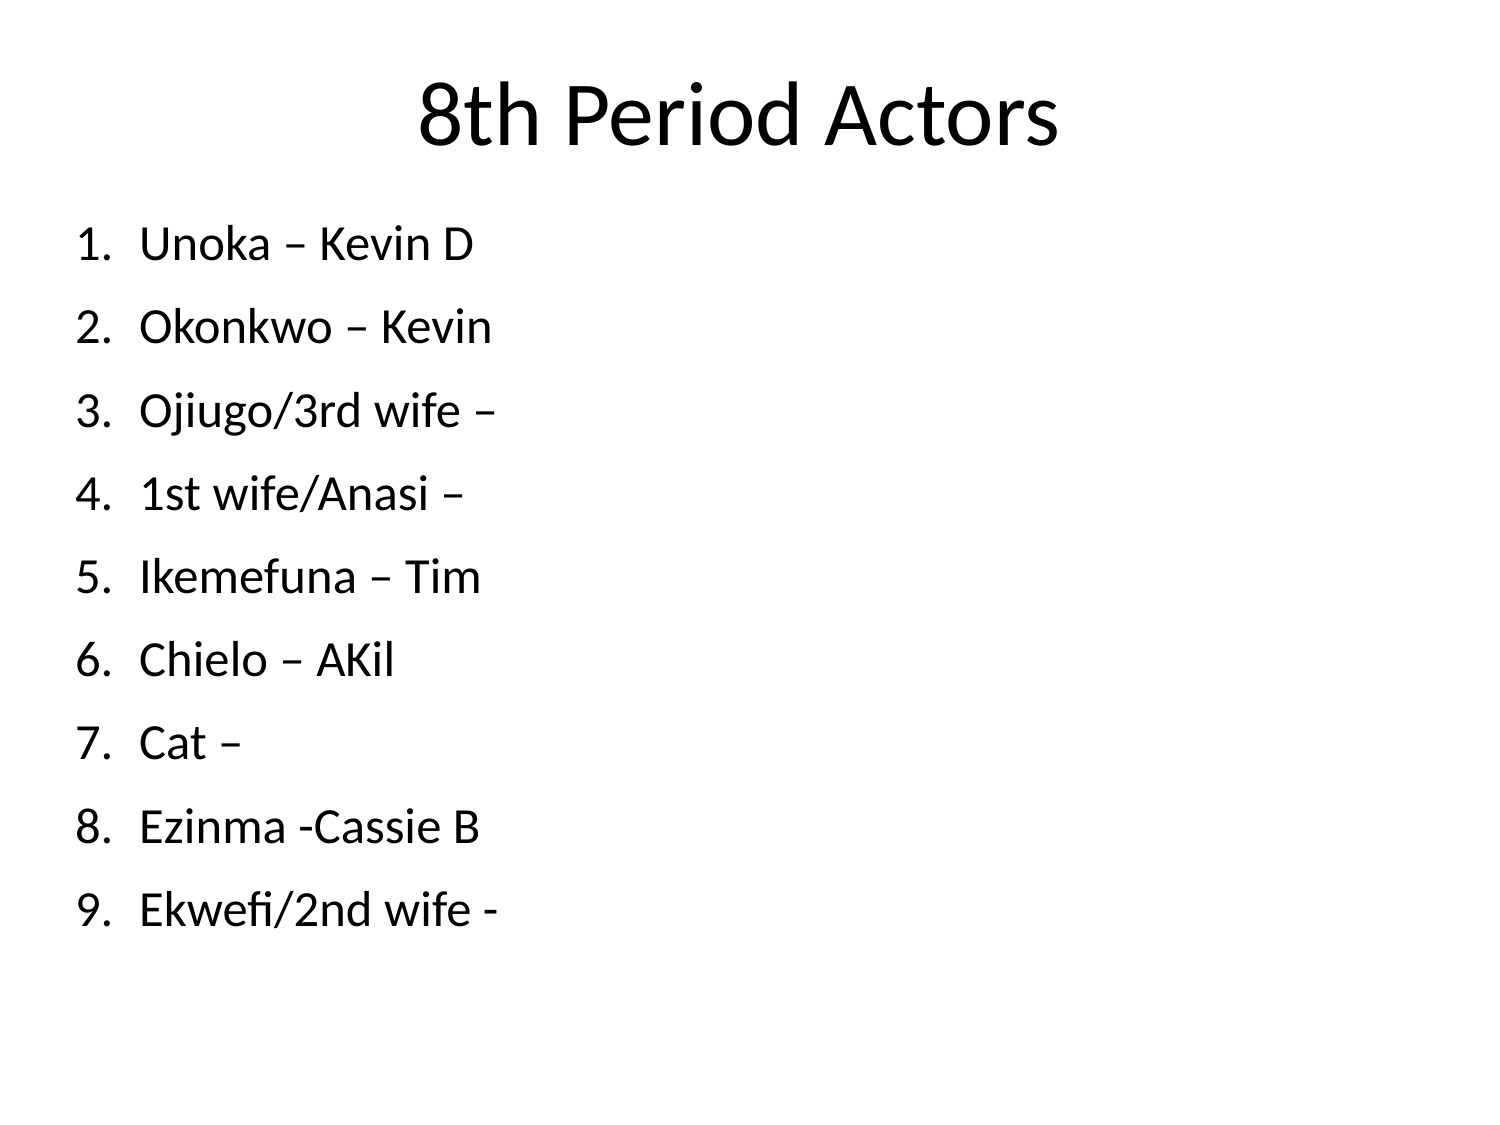

# 8th Period Actors
Unoka – Kevin D
Okonkwo – Kevin
Ojiugo/3rd wife –
1st wife/Anasi –
Ikemefuna – Tim
Chielo – AKil
Cat –
Ezinma -Cassie B
Ekwefi/2nd wife -